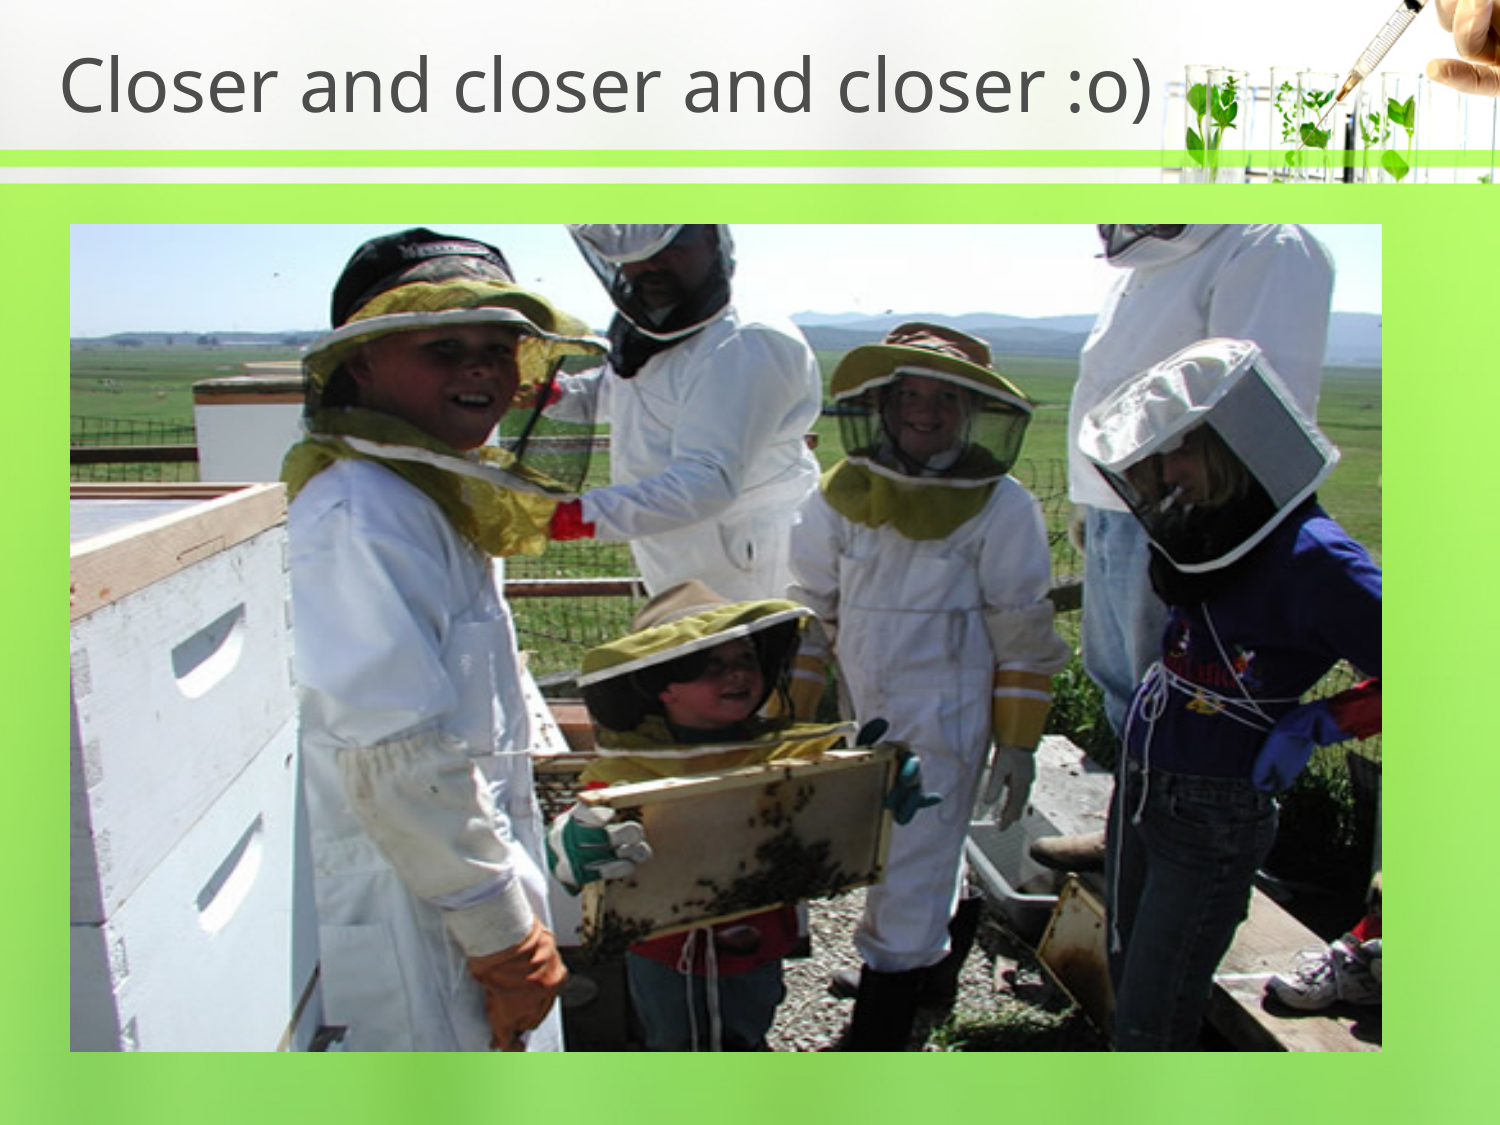

# Closer and closer and closer :o)